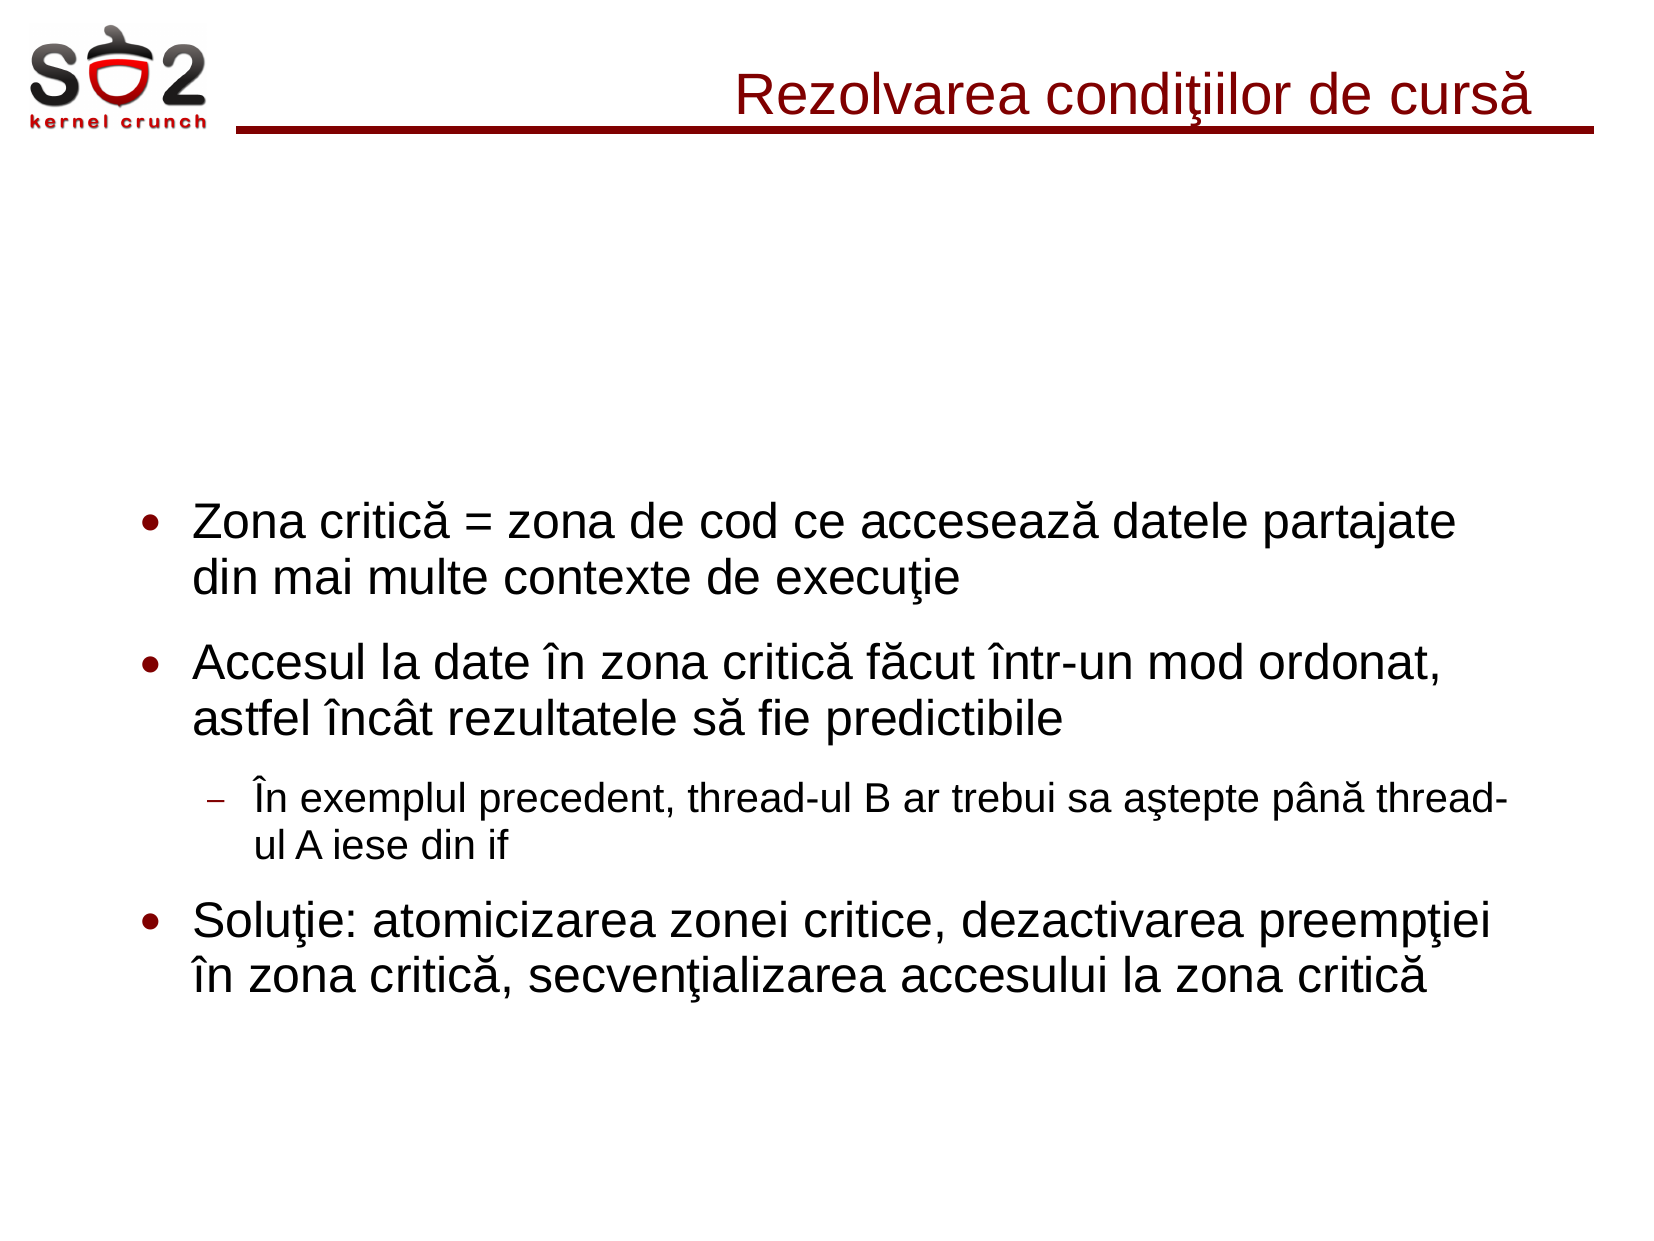

# Rezolvarea condiţiilor de cursă
Zona critică = zona de cod ce accesează datele partajate din mai multe contexte de execuţie
Accesul la date în zona critică făcut într-un mod ordonat, astfel încât rezultatele să fie predictibile
În exemplul precedent, thread-ul B ar trebui sa aştepte până thread-ul A iese din if
Soluţie: atomicizarea zonei critice, dezactivarea preempţiei în zona critică, secvenţializarea accesului la zona critică